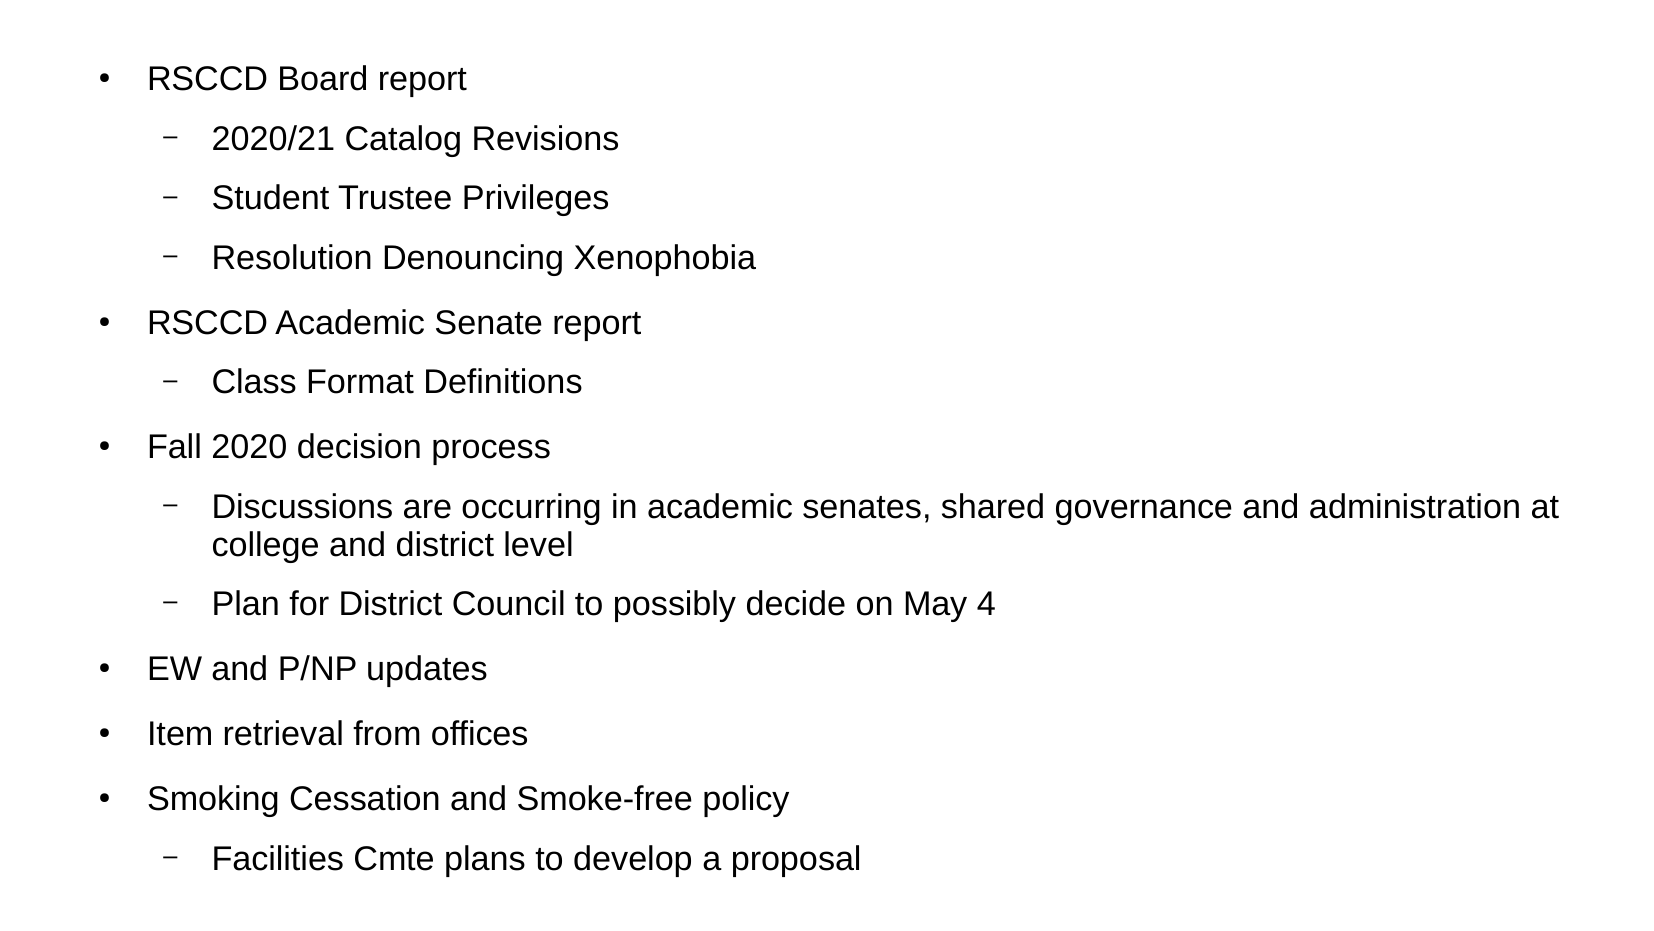

# RSCCD Board report
2020/21 Catalog Revisions
Student Trustee Privileges
Resolution Denouncing Xenophobia
RSCCD Academic Senate report
Class Format Definitions
Fall 2020 decision process
Discussions are occurring in academic senates, shared governance and administration at college and district level
Plan for District Council to possibly decide on May 4
EW and P/NP updates
Item retrieval from offices
Smoking Cessation and Smoke-free policy
Facilities Cmte plans to develop a proposal